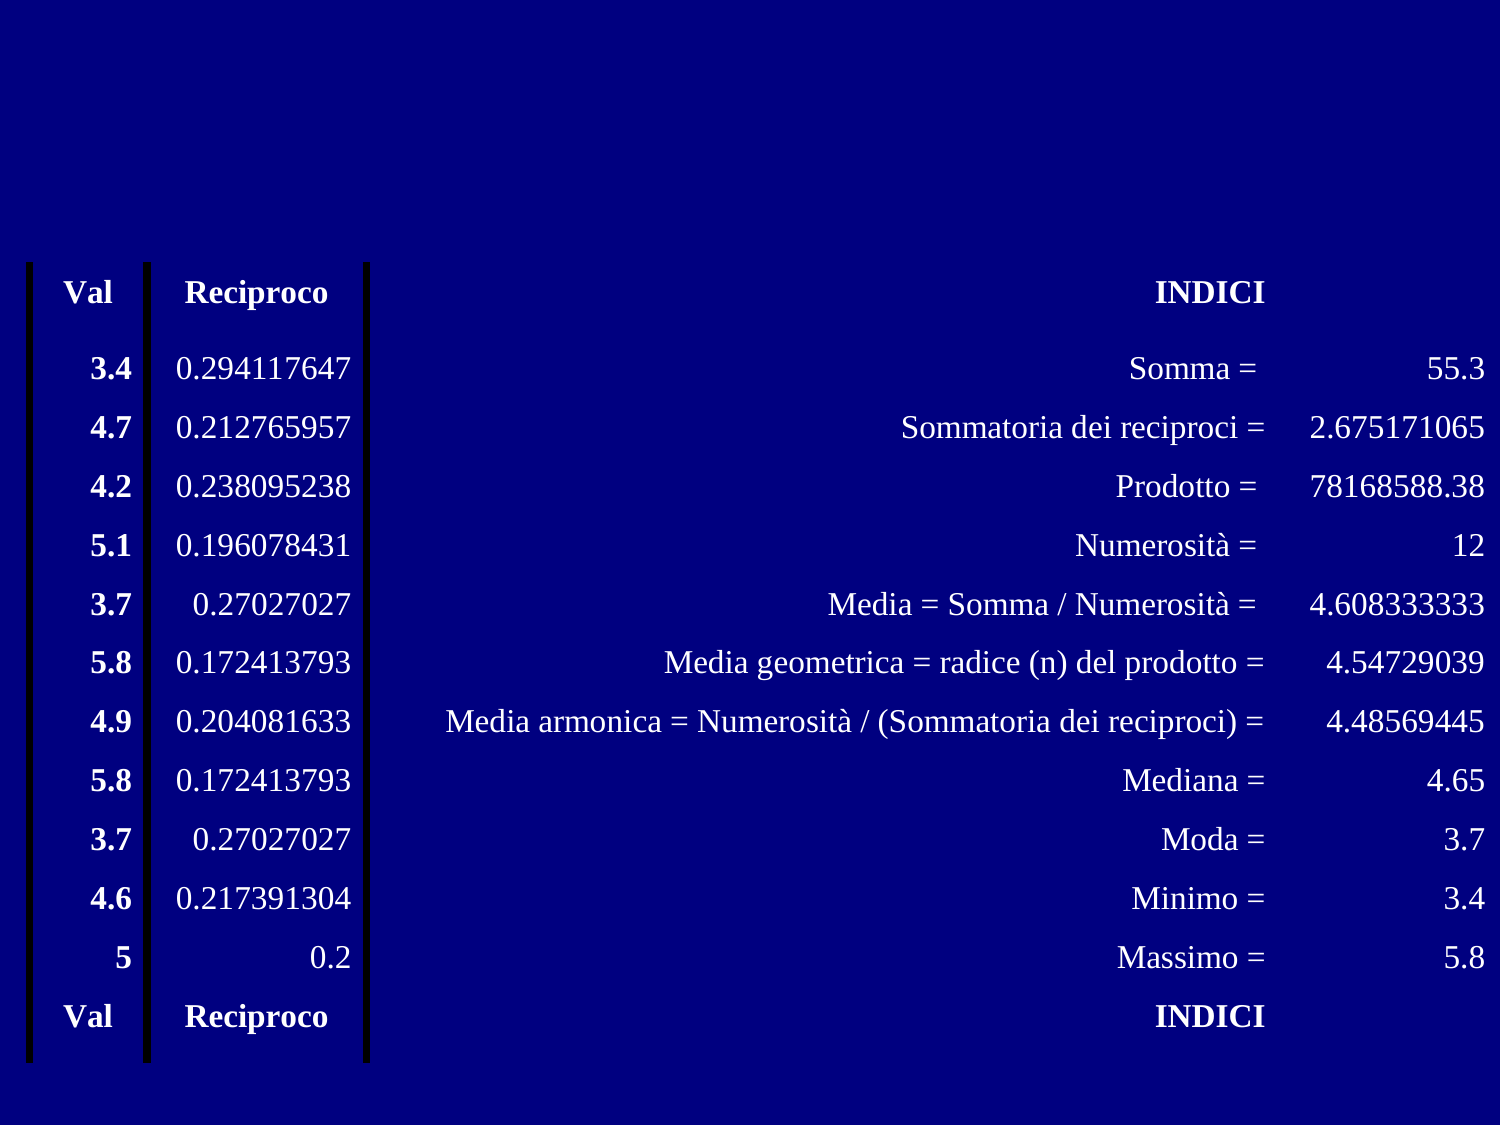

| Val | Reciproco | INDICI | |
| --- | --- | --- | --- |
| 3.4 | 0.294117647 | Somma = | 55.3 |
| 4.7 | 0.212765957 | Sommatoria dei reciproci = | 2.675171065 |
| 4.2 | 0.238095238 | Prodotto = | 78168588.38 |
| 5.1 | 0.196078431 | Numerosità = | 12 |
| 3.7 | 0.27027027 | Media = Somma / Numerosità = | 4.608333333 |
| 5.8 | 0.172413793 | Media geometrica = radice (n) del prodotto = | 4.54729039 |
| 4.9 | 0.204081633 | Media armonica = Numerosità / (Sommatoria dei reciproci) = | 4.48569445 |
| 5.8 | 0.172413793 | Mediana = | 4.65 |
| 3.7 | 0.27027027 | Moda = | 3.7 |
| 4.6 | 0.217391304 | Minimo = | 3.4 |
| 5 | 0.2 | Massimo = | 5.8 |
| Val | Reciproco | INDICI | |